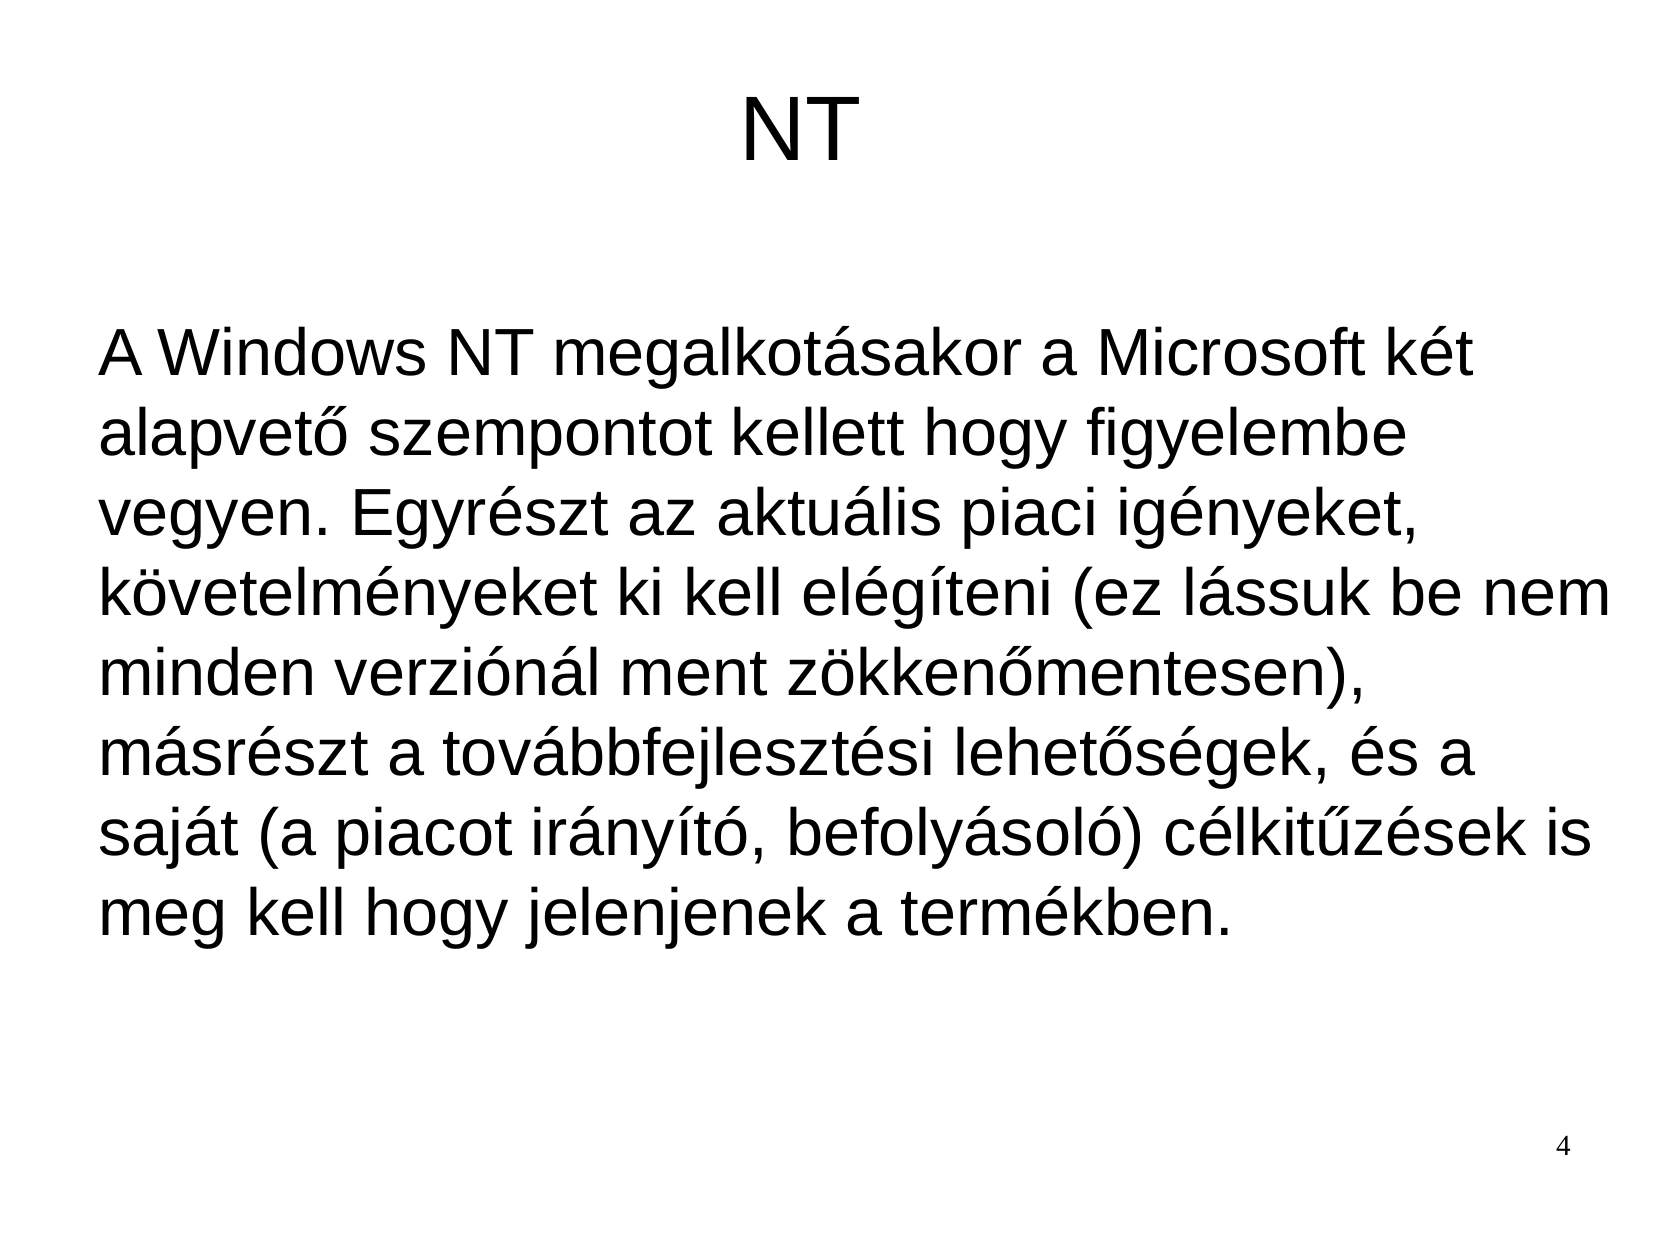

# NT
A Windows NT megalkotásakor a Microsoft két alapvető szempontot kellett hogy figyelembe vegyen. Egyrészt az aktuális piaci igényeket, követelményeket ki kell elégíteni (ez lássuk be nem minden verziónál ment zökkenőmentesen), másrészt a továbbfejlesztési lehetőségek, és a saját (a piacot irányító, befolyásoló) célkitűzések is meg kell hogy jelenjenek a termékben.
4